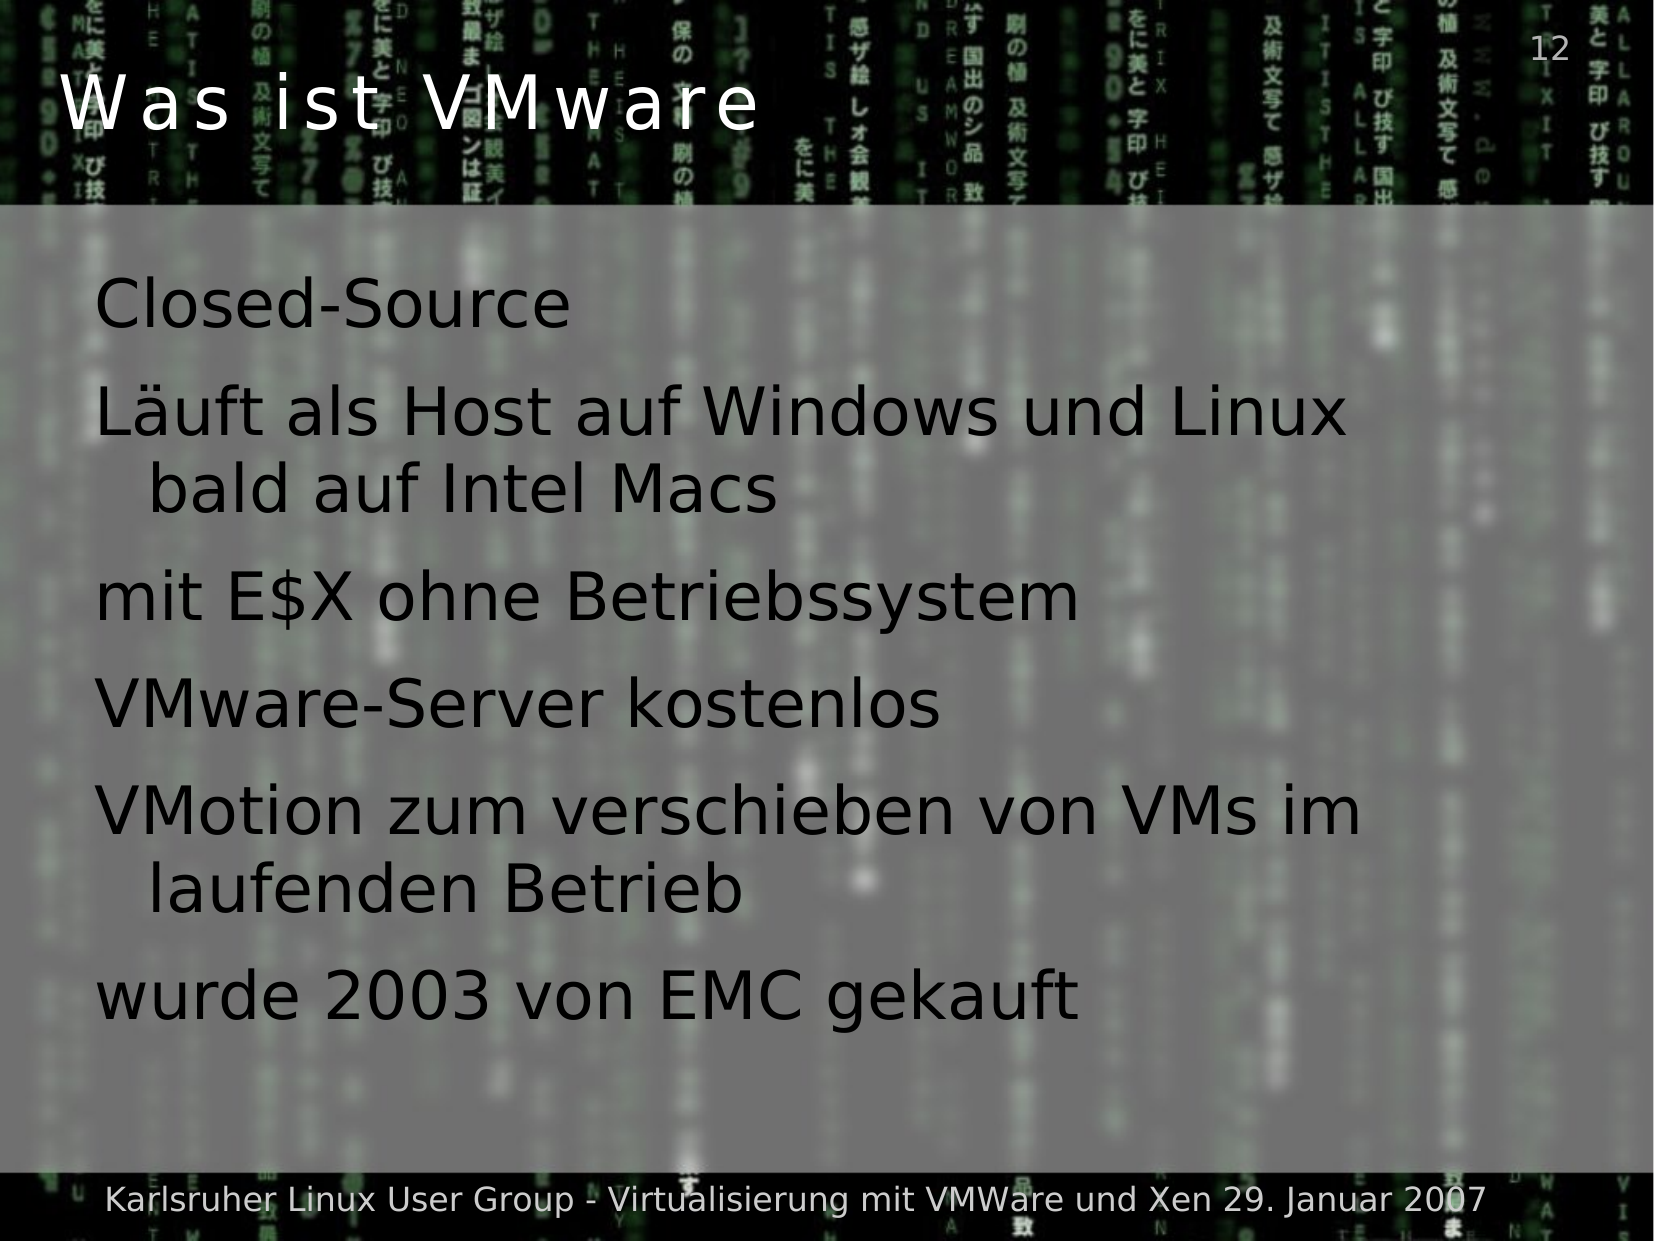

# Was ist VMware
12
Closed-Source
Läuft als Host auf Windows und Linux
bald auf Intel Macs
mit E$X ohne Betriebssystem
VMware-Server kostenlos
VMotion zum verschieben von VMs im laufenden Betrieb
wurde 2003 von EMC gekauft